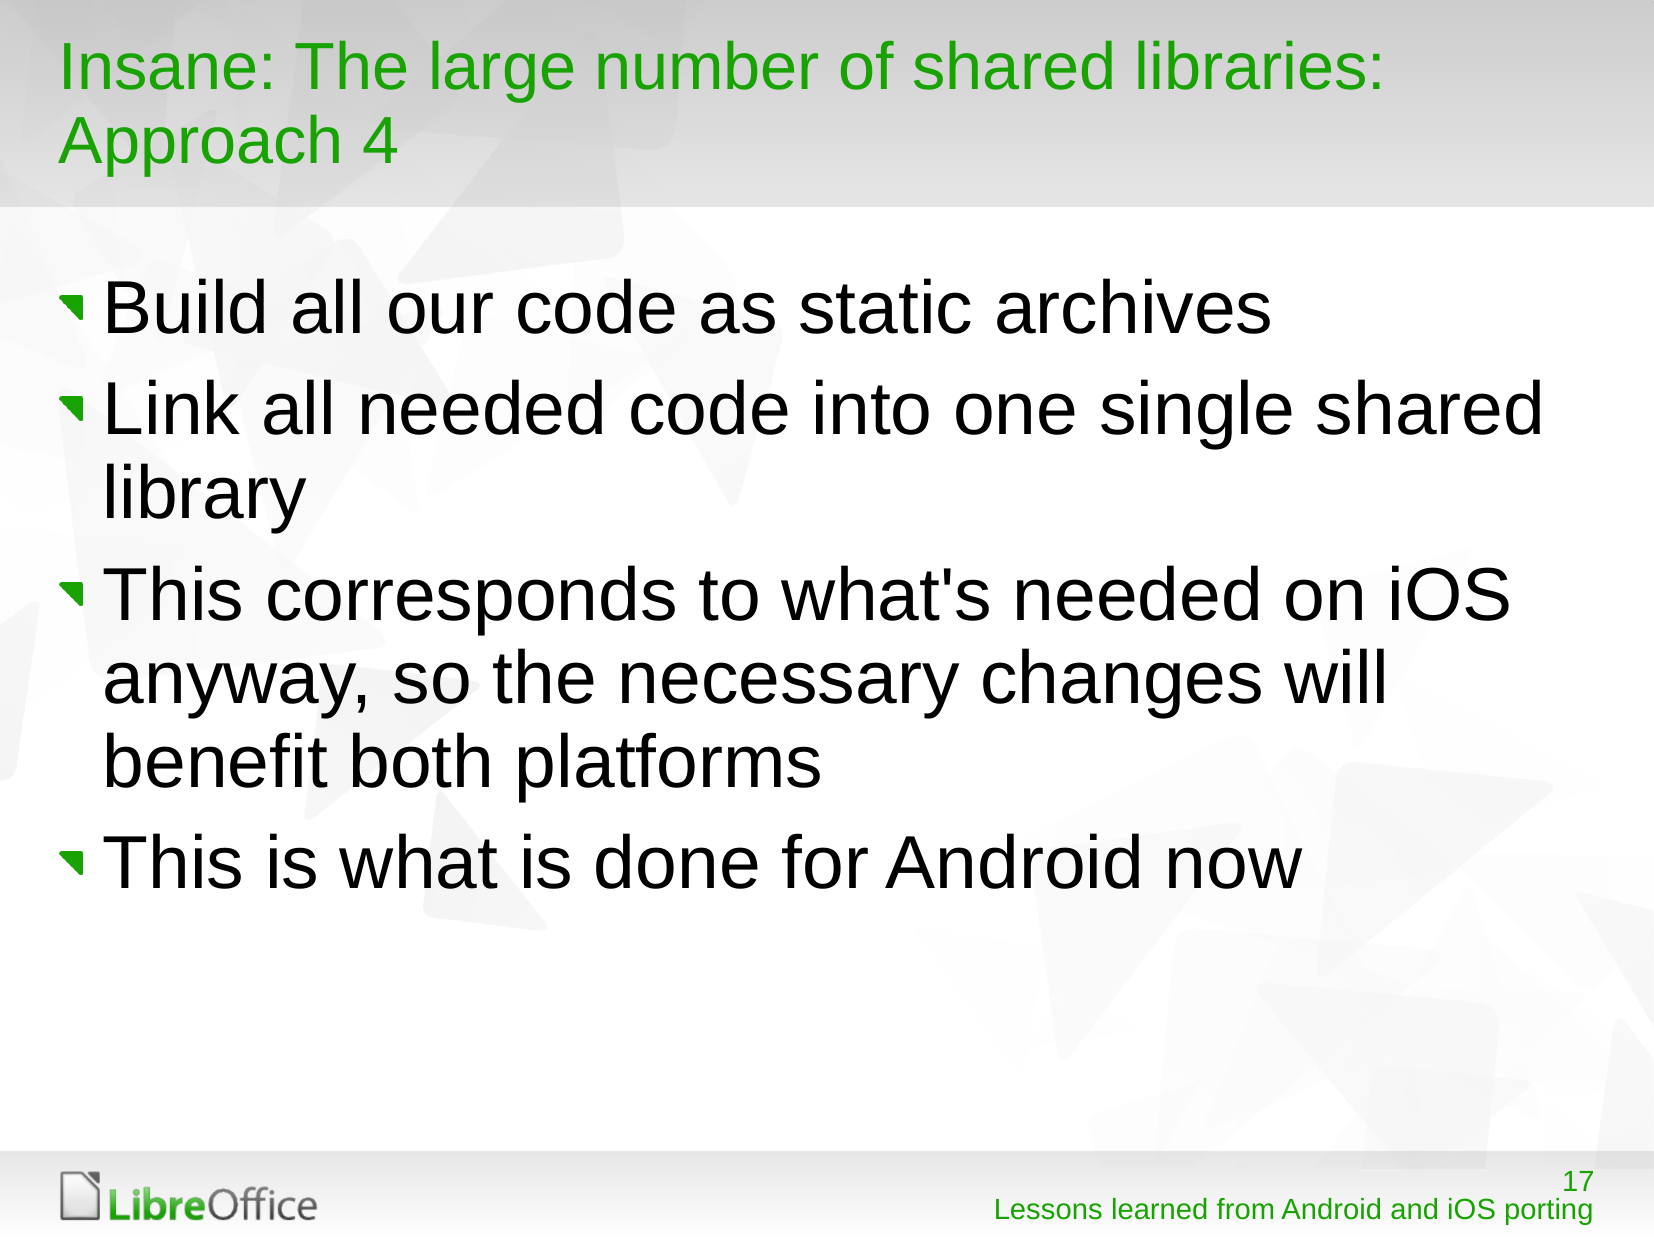

Insane: The large number of shared libraries:
Approach 4
# Build all our code as static archives
Link all needed code into one single shared library
This corresponds to what's needed on iOS anyway, so the necessary changes will benefit both platforms
This is what is done for Android now
17
Lessons learned from Android and iOS porting